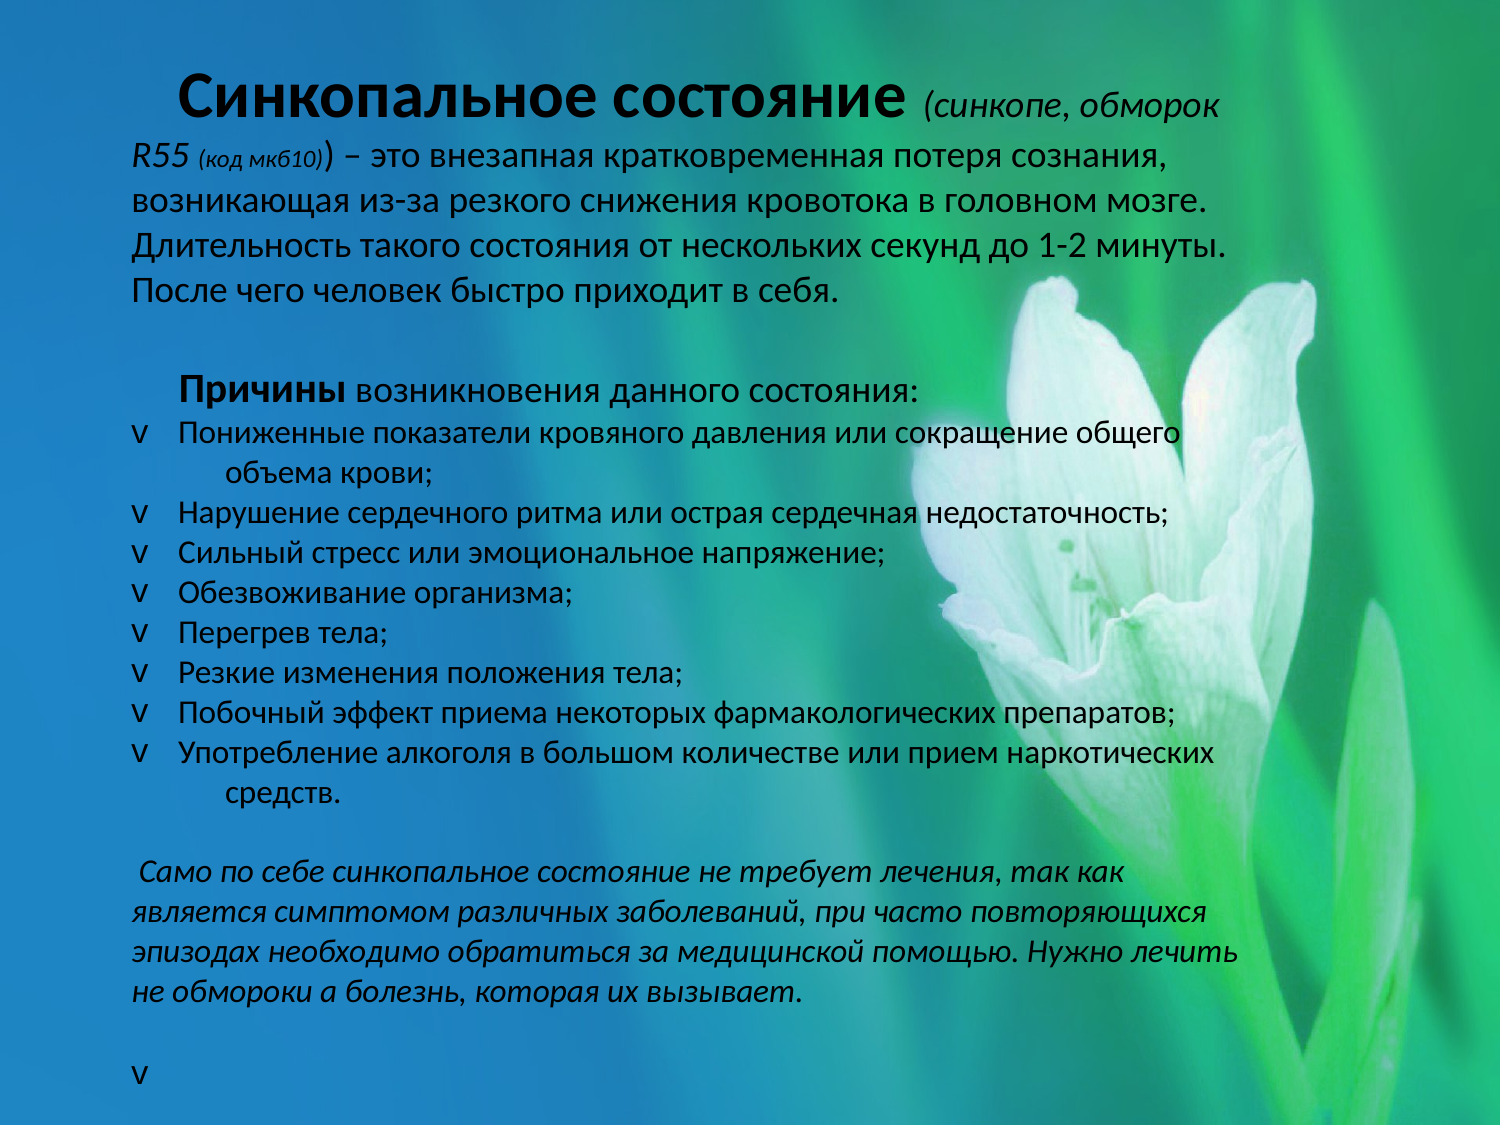

Синкопальное состояние (синкопе, обморок R55 (код мкб10)) – это внезапная кратковременная потеря сознания, возникающая из-за резкого снижения кровотока в головном мозге. Длительность такого состояния от нескольких секунд до 1-2 минуты. После чего человек быстро приходит в себя.
 Причины возникновения данного состояния:
Пониженные показатели кровяного давления или сокращение общего объема крови;
Нарушение сердечного ритма или острая сердечная недостаточность;
Сильный стресс или эмоциональное напряжение;
Обезвоживание организма;
Перегрев тела;
Резкие изменения положения тела;
Побочный эффект приема некоторых фармакологических препаратов;
Употребление алкоголя в большом количестве или прием наркотических средств.
 Само по себе синкопальное состояние не требует лечения, так как является симптомом различных заболеваний, при часто повторяющихся эпизодах необходимо обратиться за медицинской помощью. Нужно лечить не обмороки а болезнь, которая их вызывает.